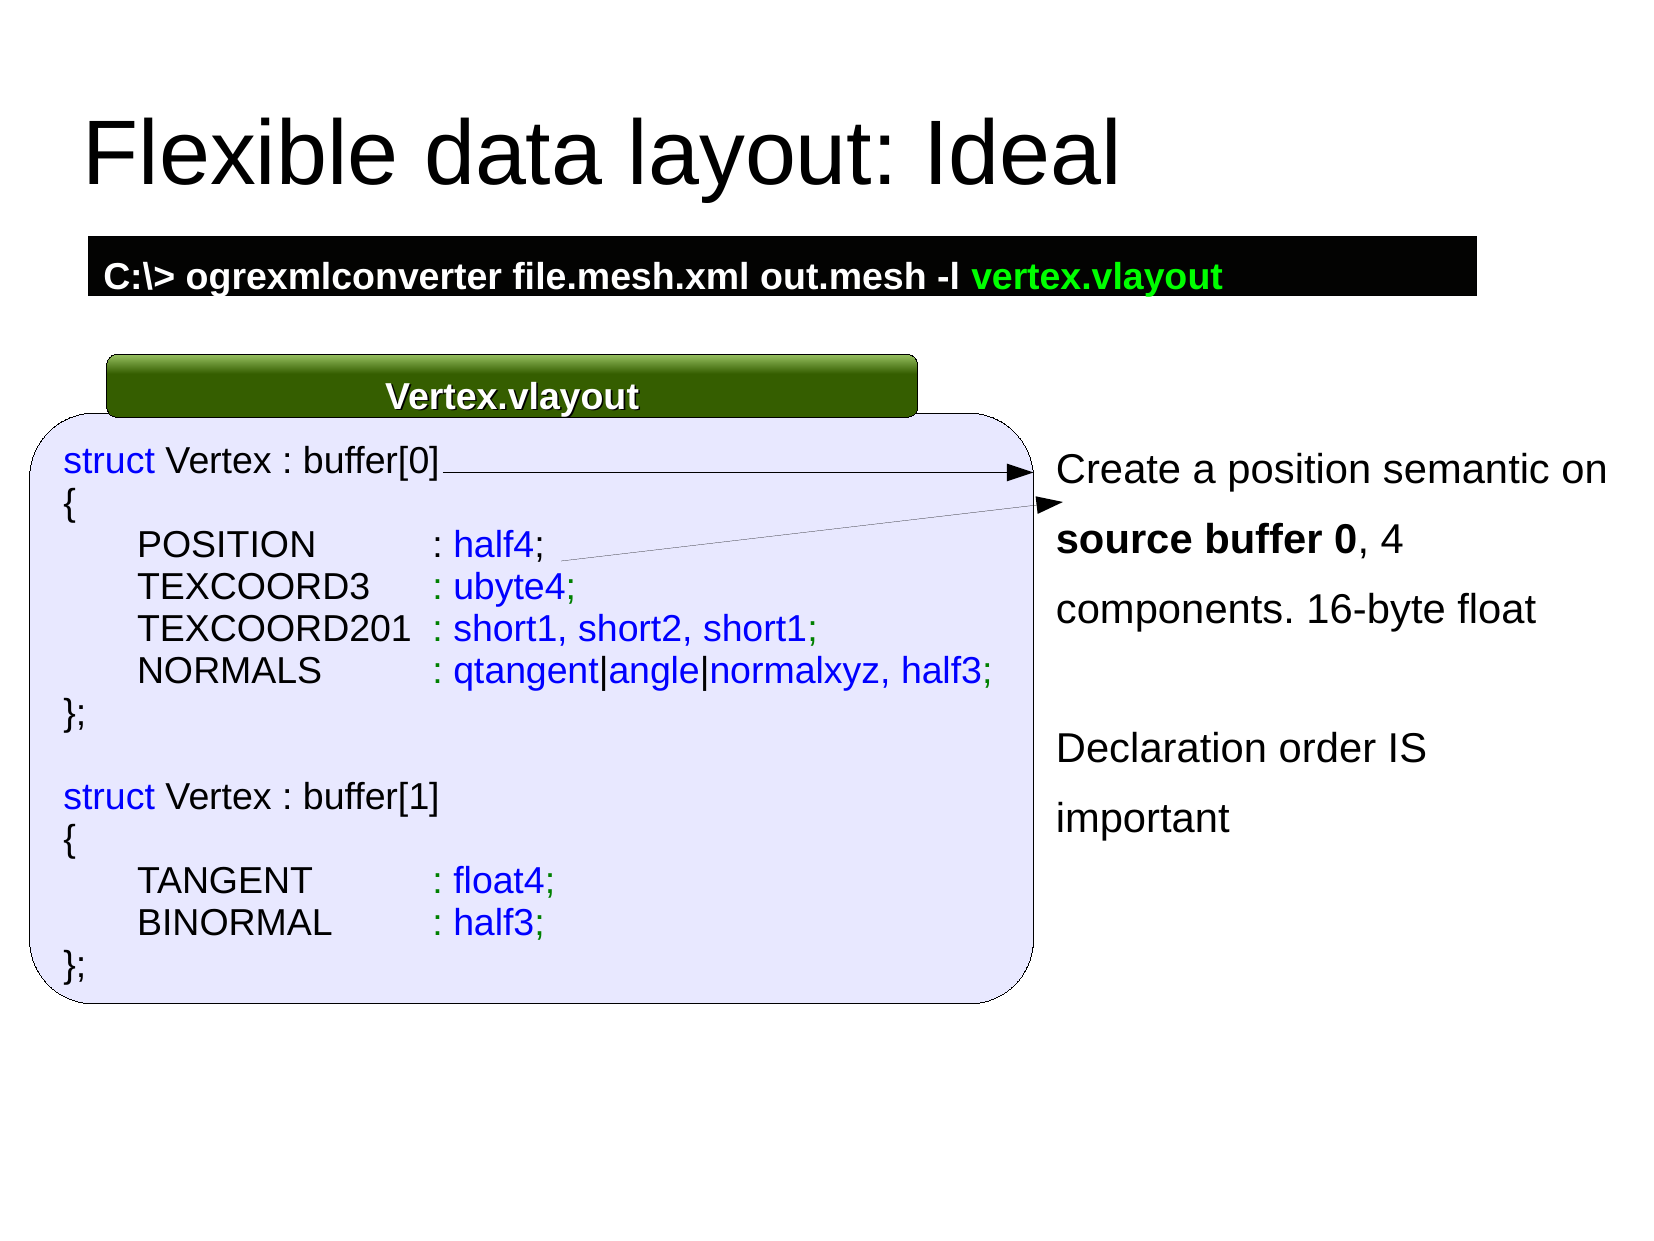

# Flexible data layout: Ideal
C:\> ogrexmlconverter file.mesh.xml out.mesh -l vertex.vlayout
Vertex.vlayout
struct Vertex : buffer[0]
{
	POSITION		: half4;
	TEXCOORD3	: ubyte4;
	TEXCOORD201	: short1, short2, short1;
	NORMALS 		: qtangent|angle|normalxyz, half3;
};
struct Vertex : buffer[1]
{
	TANGENT		: float4;
	BINORMAL		: half3;
};
Create a position semantic on source buffer 0, 4 components. 16-byte float
Declaration order IS important